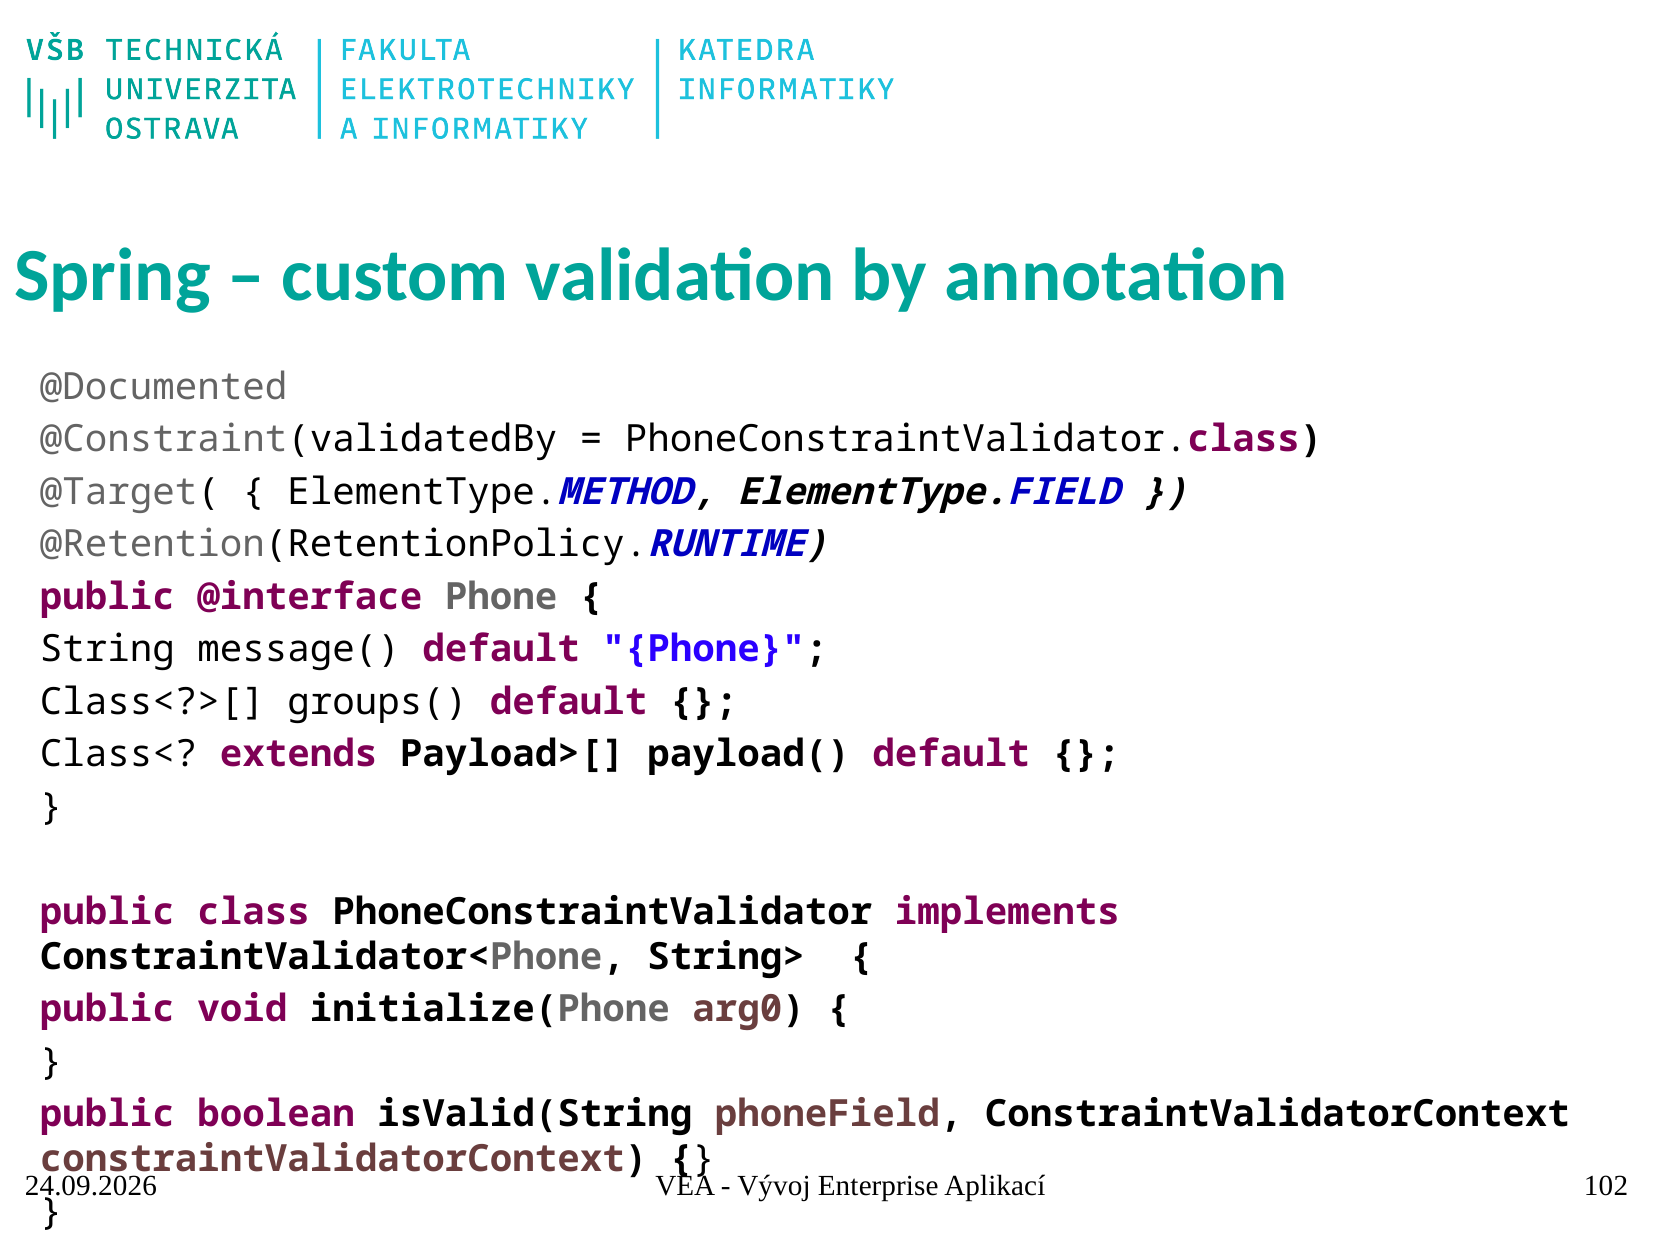

Spring – custom validation by annotation
# @Documented
@Constraint(validatedBy = PhoneConstraintValidator.class)
@Target( { ElementType.METHOD, ElementType.FIELD })
@Retention(RetentionPolicy.RUNTIME)
public @interface Phone {
String message() default "{Phone}";
Class<?>[] groups() default {};
Class<? extends Payload>[] payload() default {};
}
public class PhoneConstraintValidator implements ConstraintValidator<Phone, String> {
public void initialize(Phone arg0) {
}
public boolean isValid(String phoneField, ConstraintValidatorContext constraintValidatorContext) {}
}
VEA - Vývoj Enterprise Aplikací
102